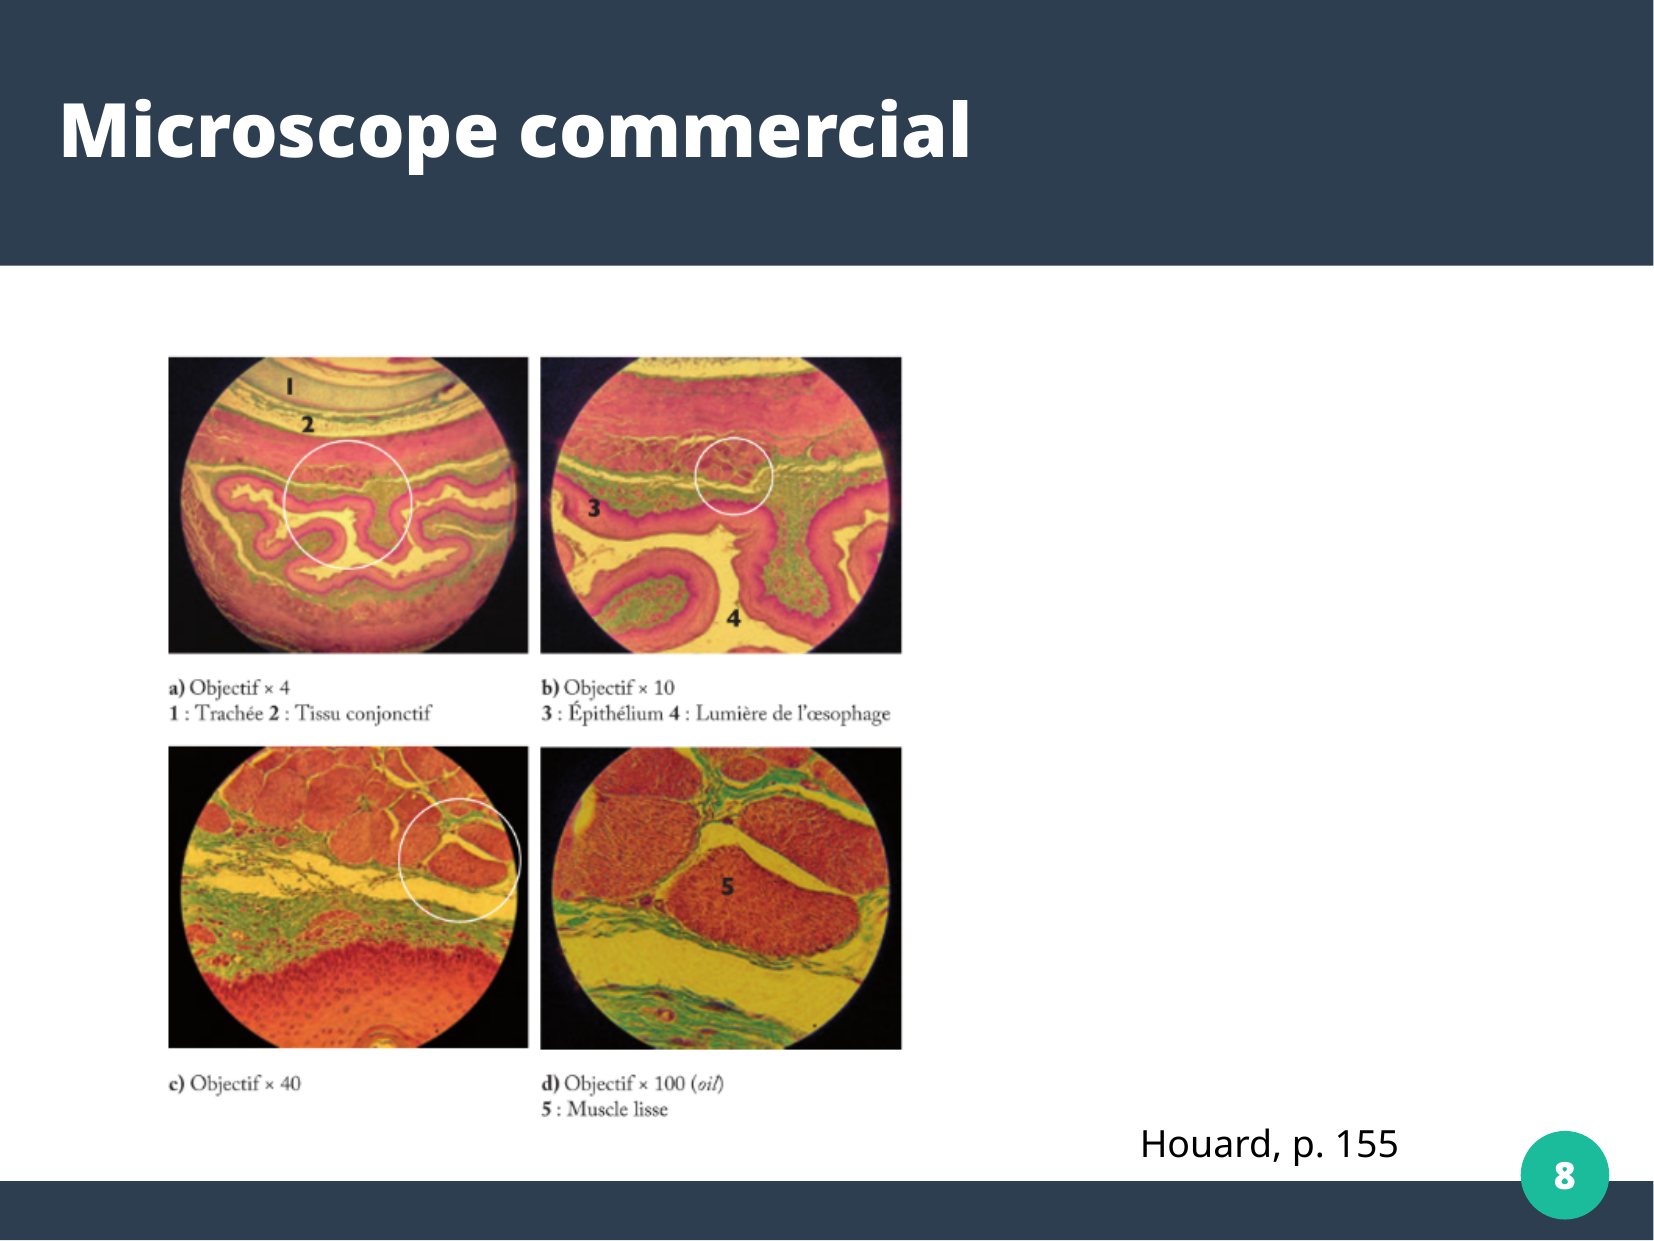

# Microscope commercial
Houard, p. 155
8